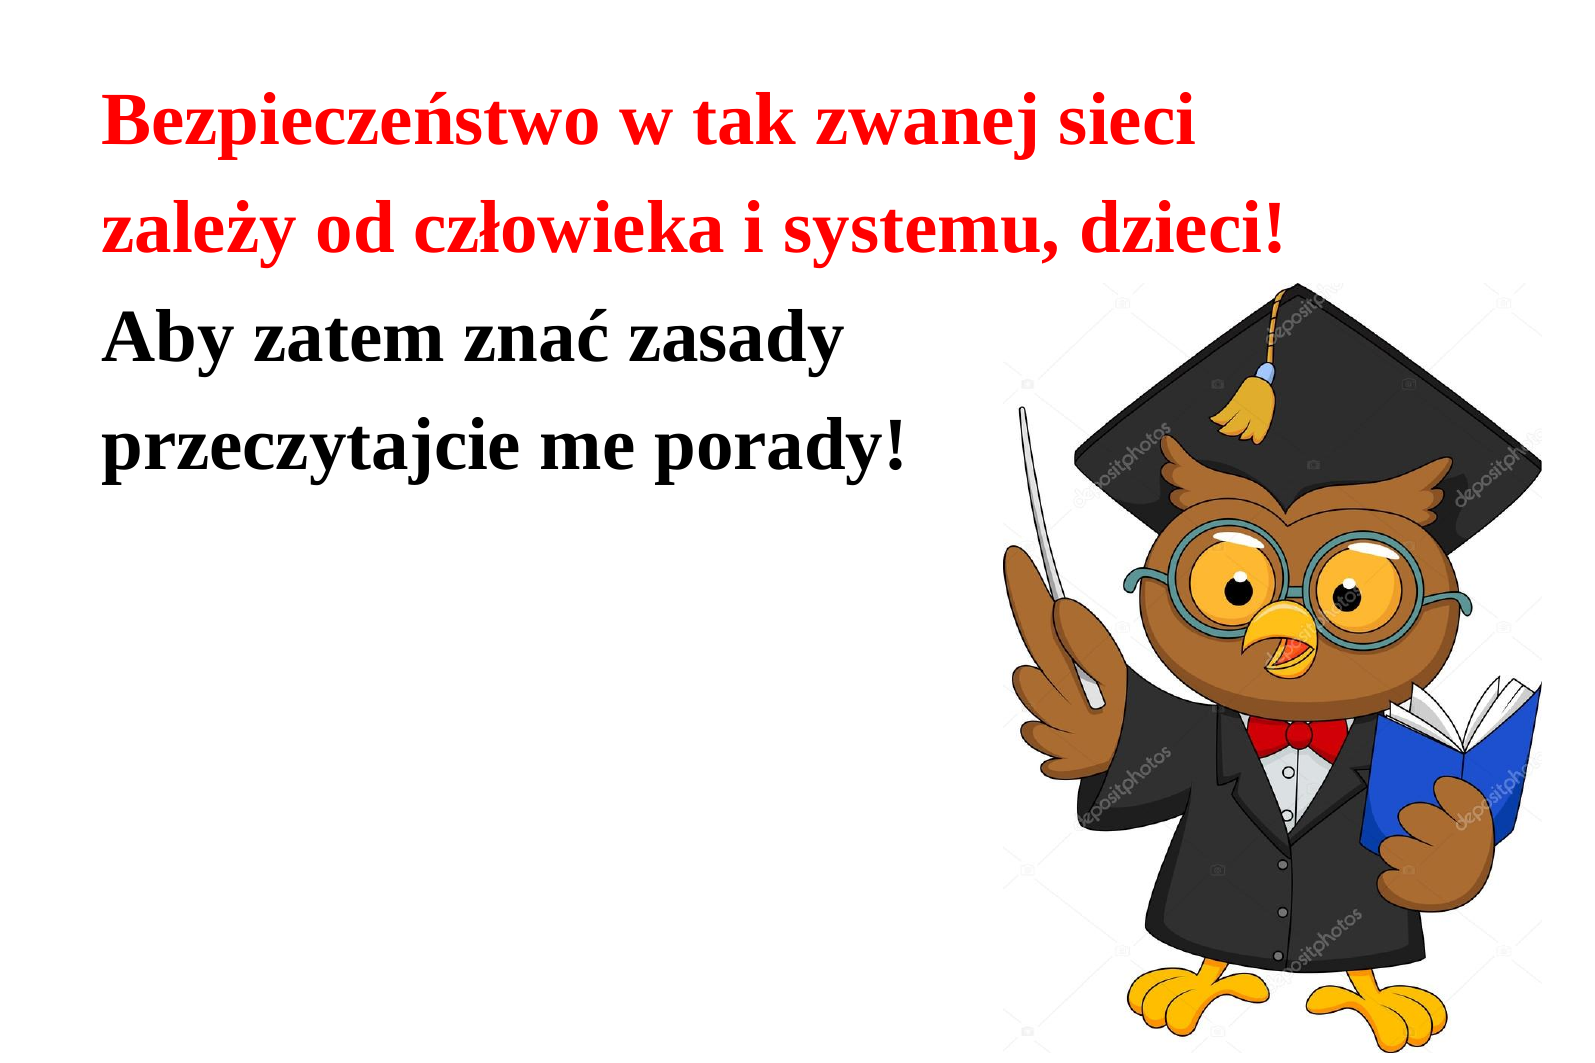

# Bezpieczeństwo w tak zwanej sieci
 zależy od człowieka i systemu, dzieci!
 Aby zatem znać zasady
 przeczytajcie me porady!